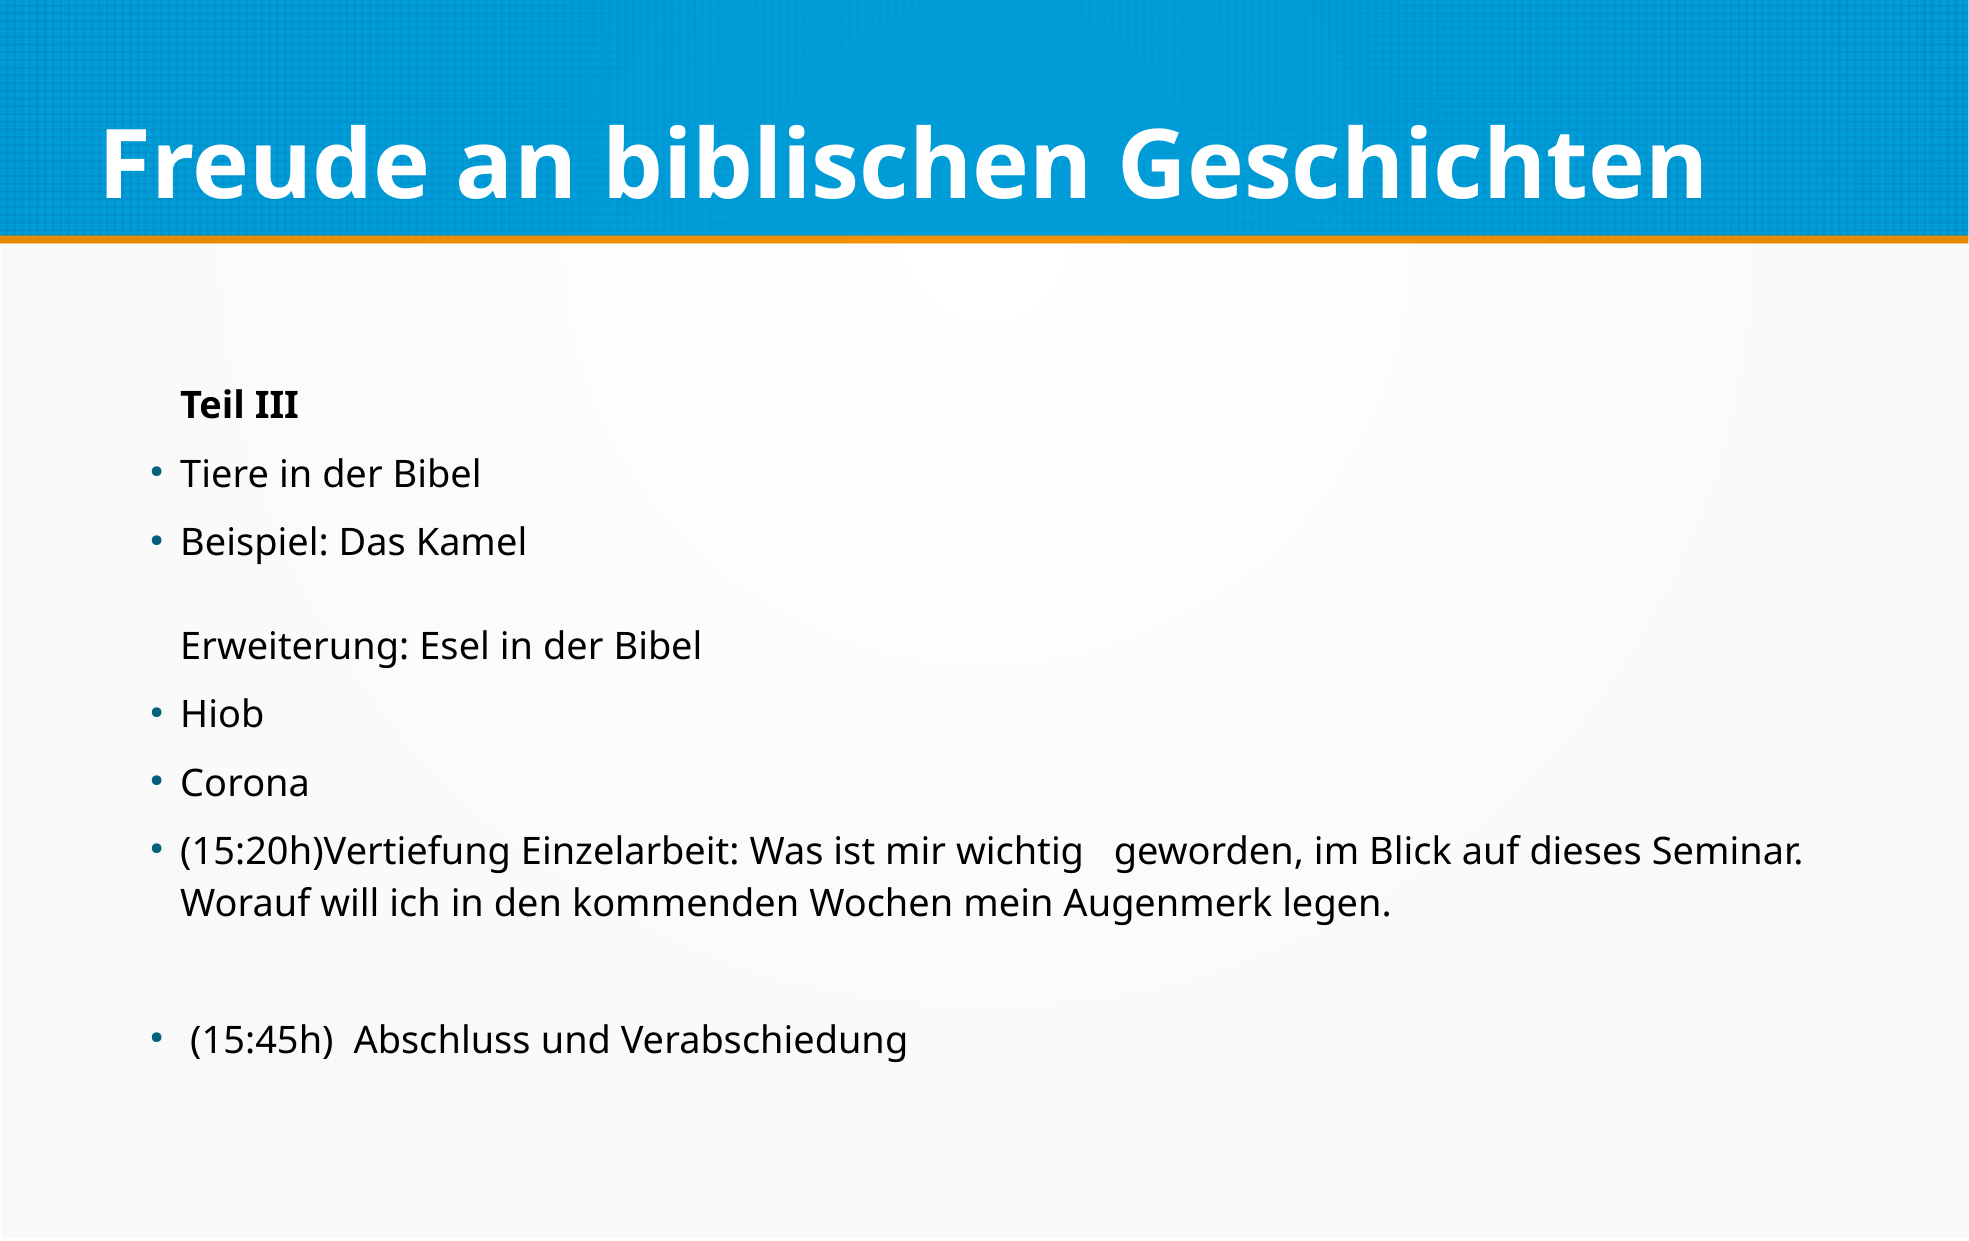

# Freude an biblischen Geschichten
Teil III
Tiere in der Bibel
Beispiel: Das Kamel
Erweiterung: Esel in der Bibel
Hiob
Corona
(15:20h)Vertiefung Einzelarbeit: Was ist mir wichtig geworden, im Blick auf dieses Seminar.
Worauf will ich in den kommenden Wochen mein Augenmerk legen.
 (15:45h) Abschluss und Verabschiedung